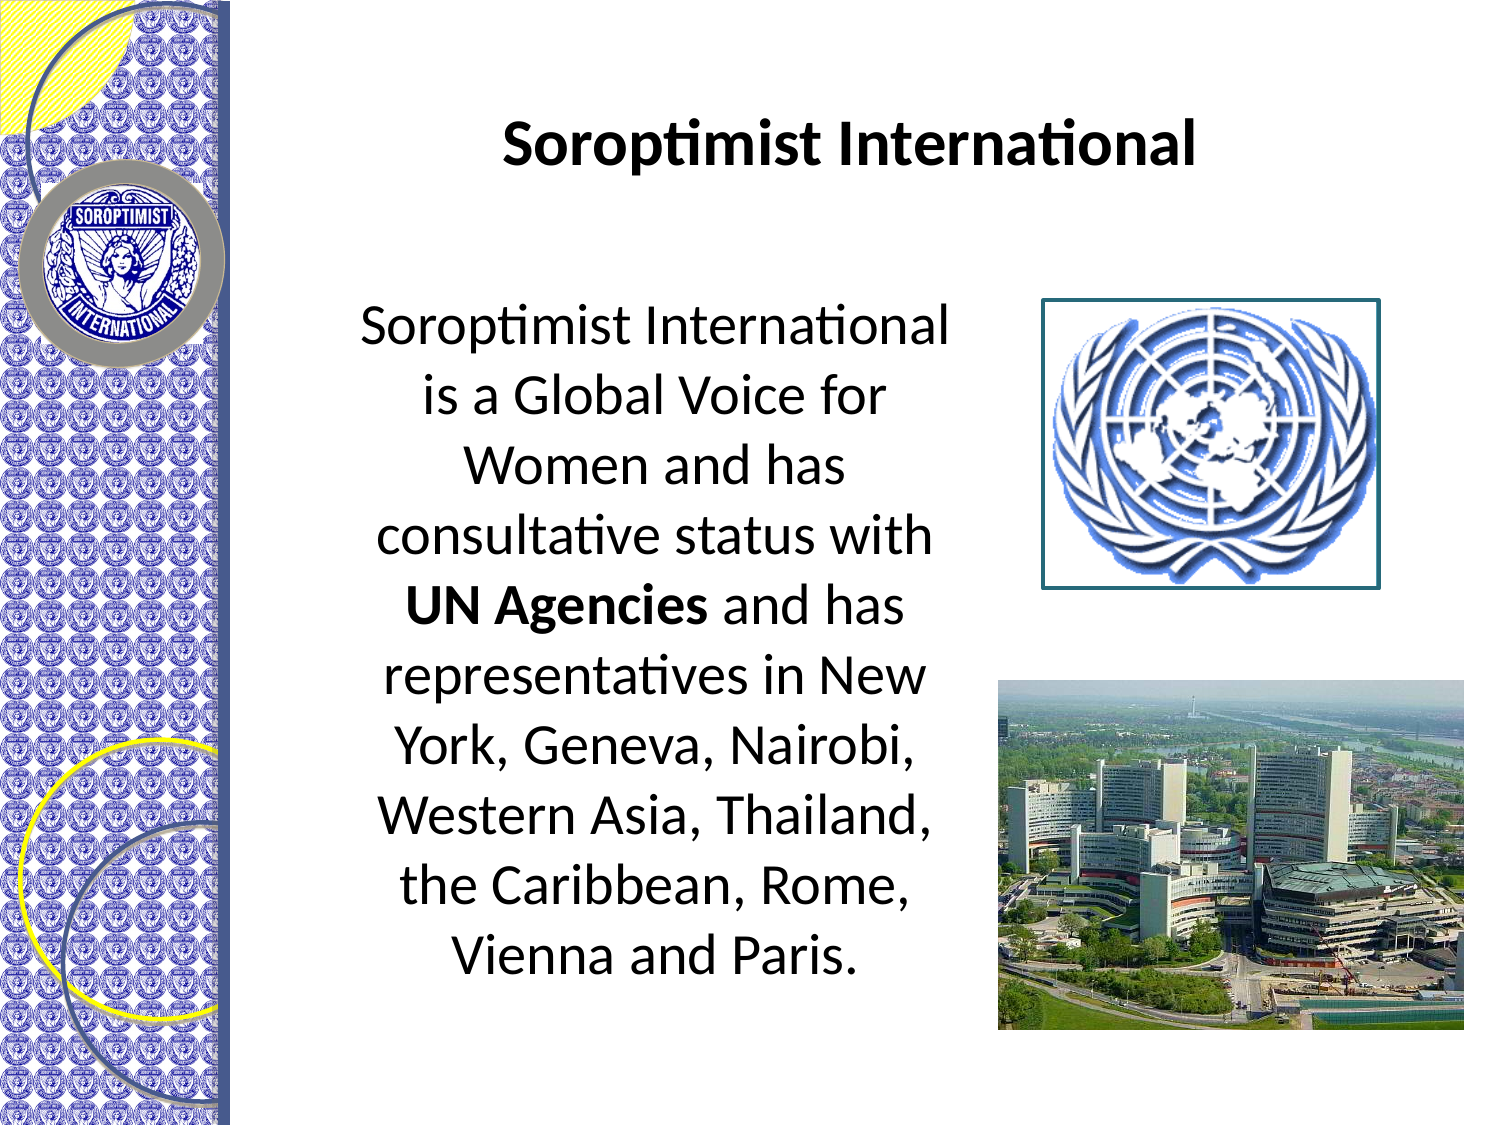

# Soroptimist International
Soroptimist International is a Global Voice for Women and has consultative status with UN Agencies and has representatives in New York, Geneva, Nairobi, Western Asia, Thailand, the Caribbean, Rome, Vienna and Paris.